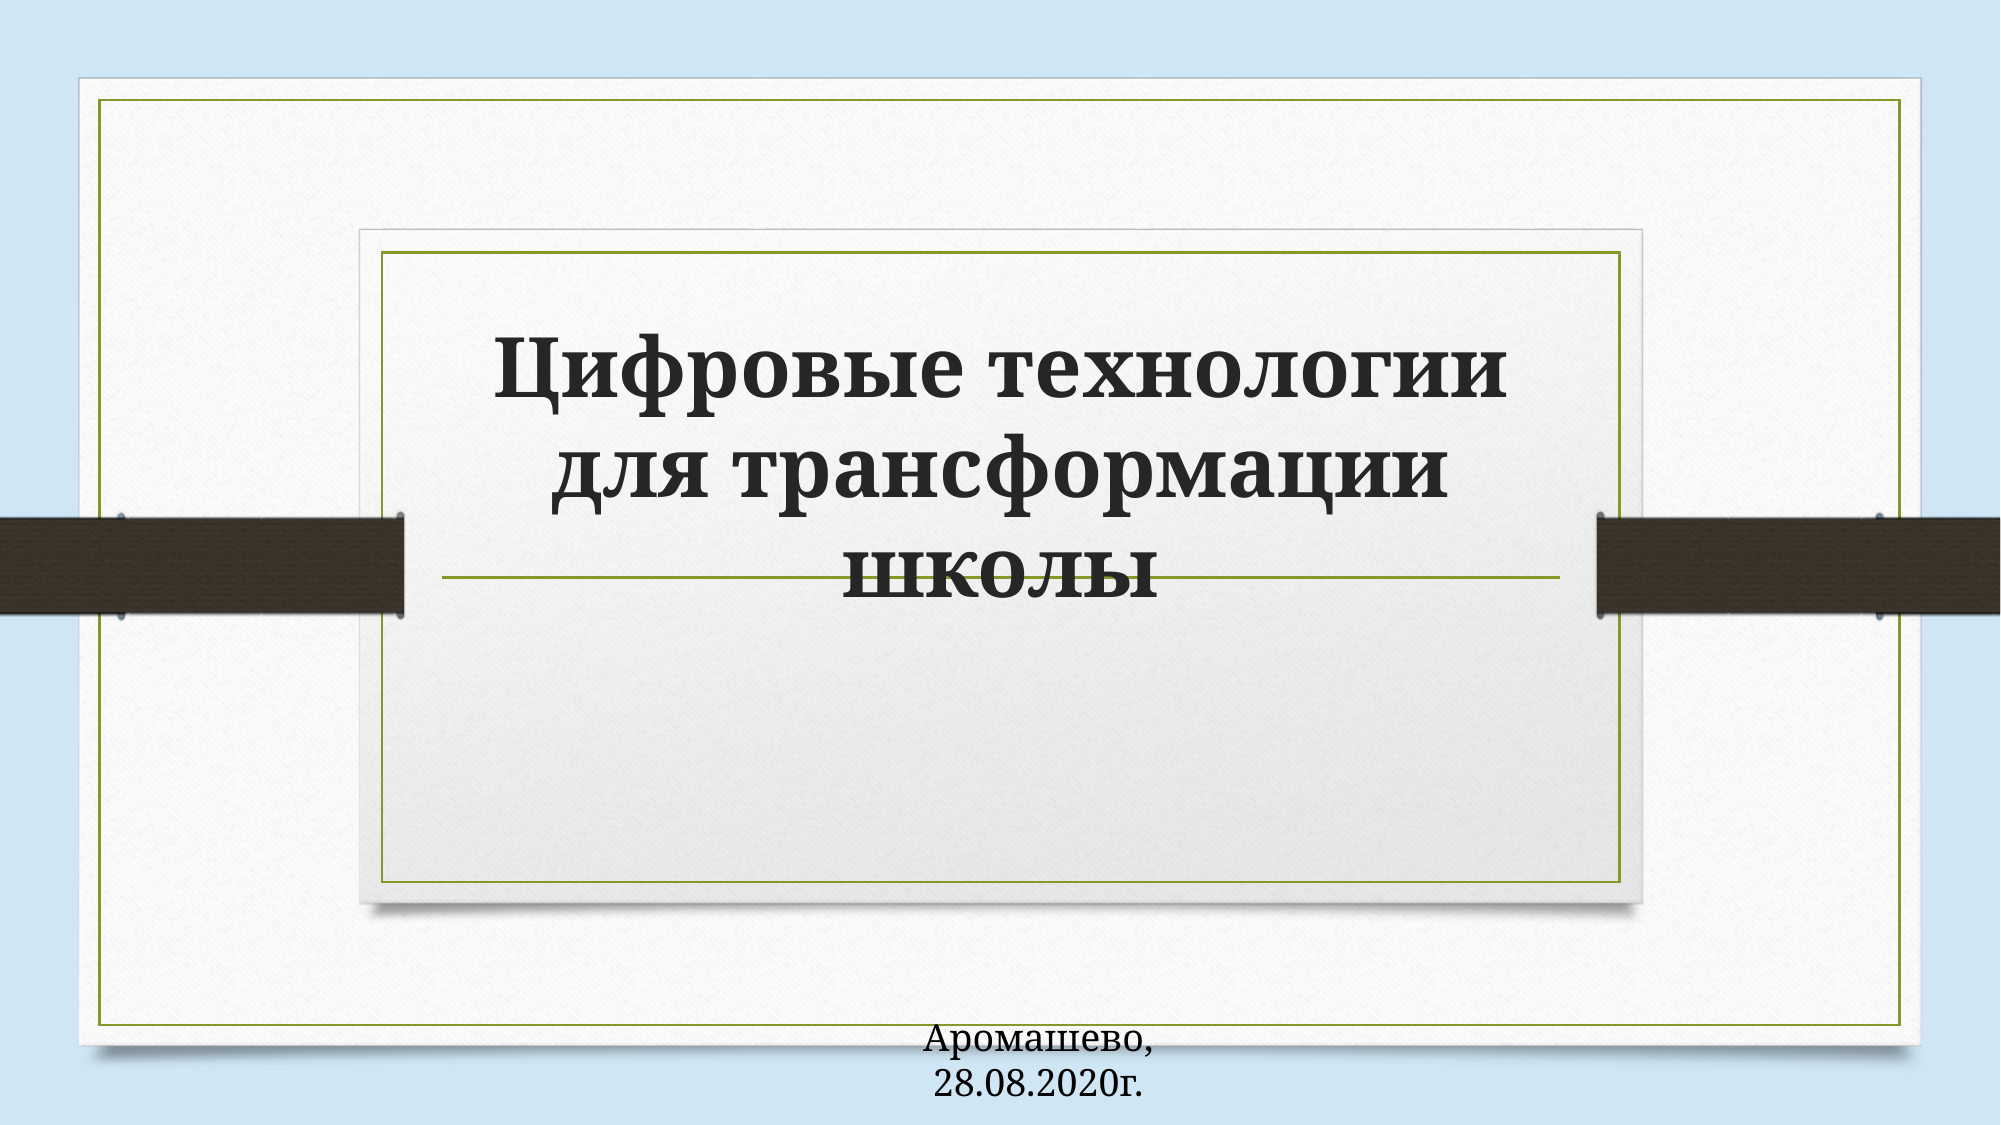

# Цифровые технологии для трансформации школы
Аромашево, 28.08.2020г.